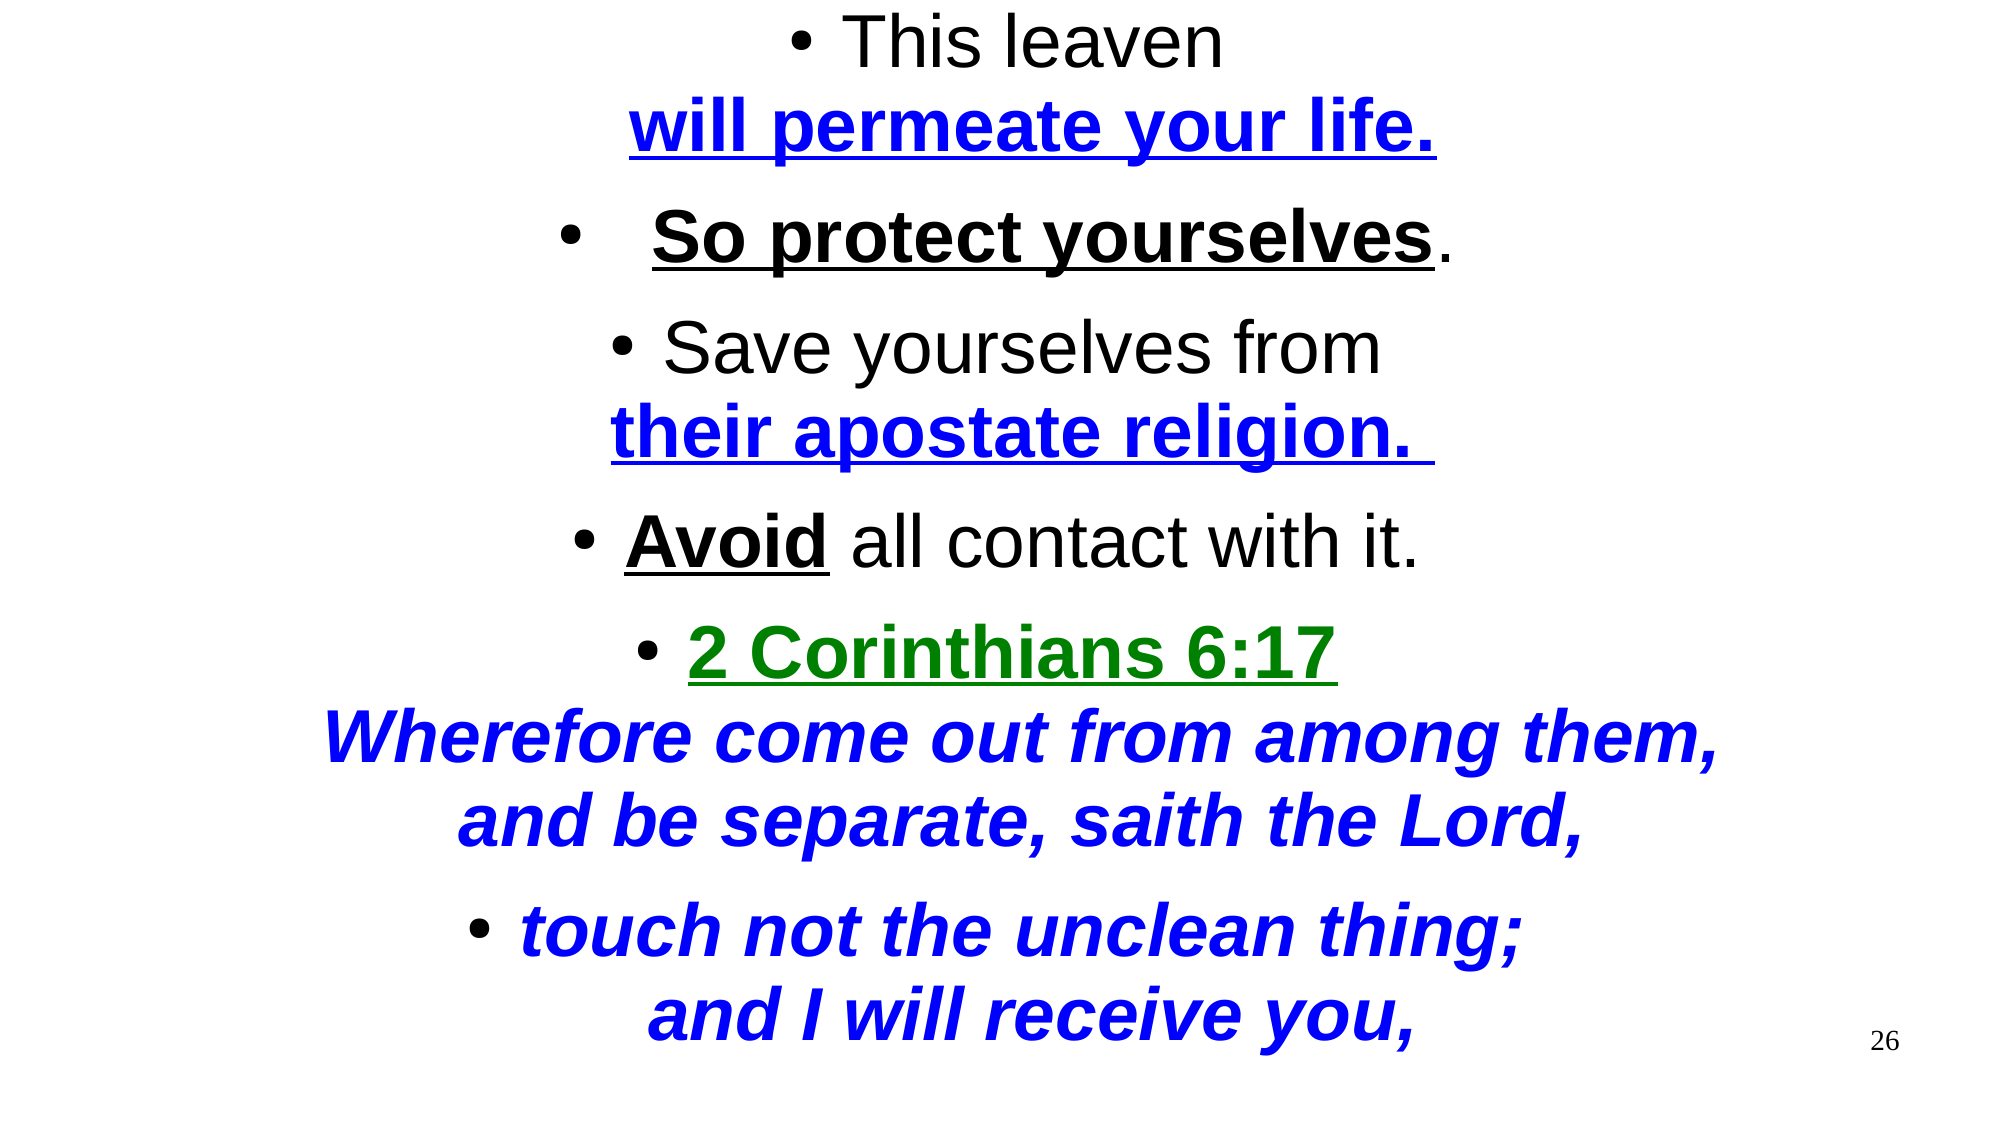

# This leaven will permeate your life.
  So protect yourselves.
Save yourselves from
their apostate religion.
Avoid all contact with it.
2 Corinthians 6:17 
Wherefore come out from among them,
and be separate, saith the Lord,
touch not the unclean thing;
and I will receive you,
26